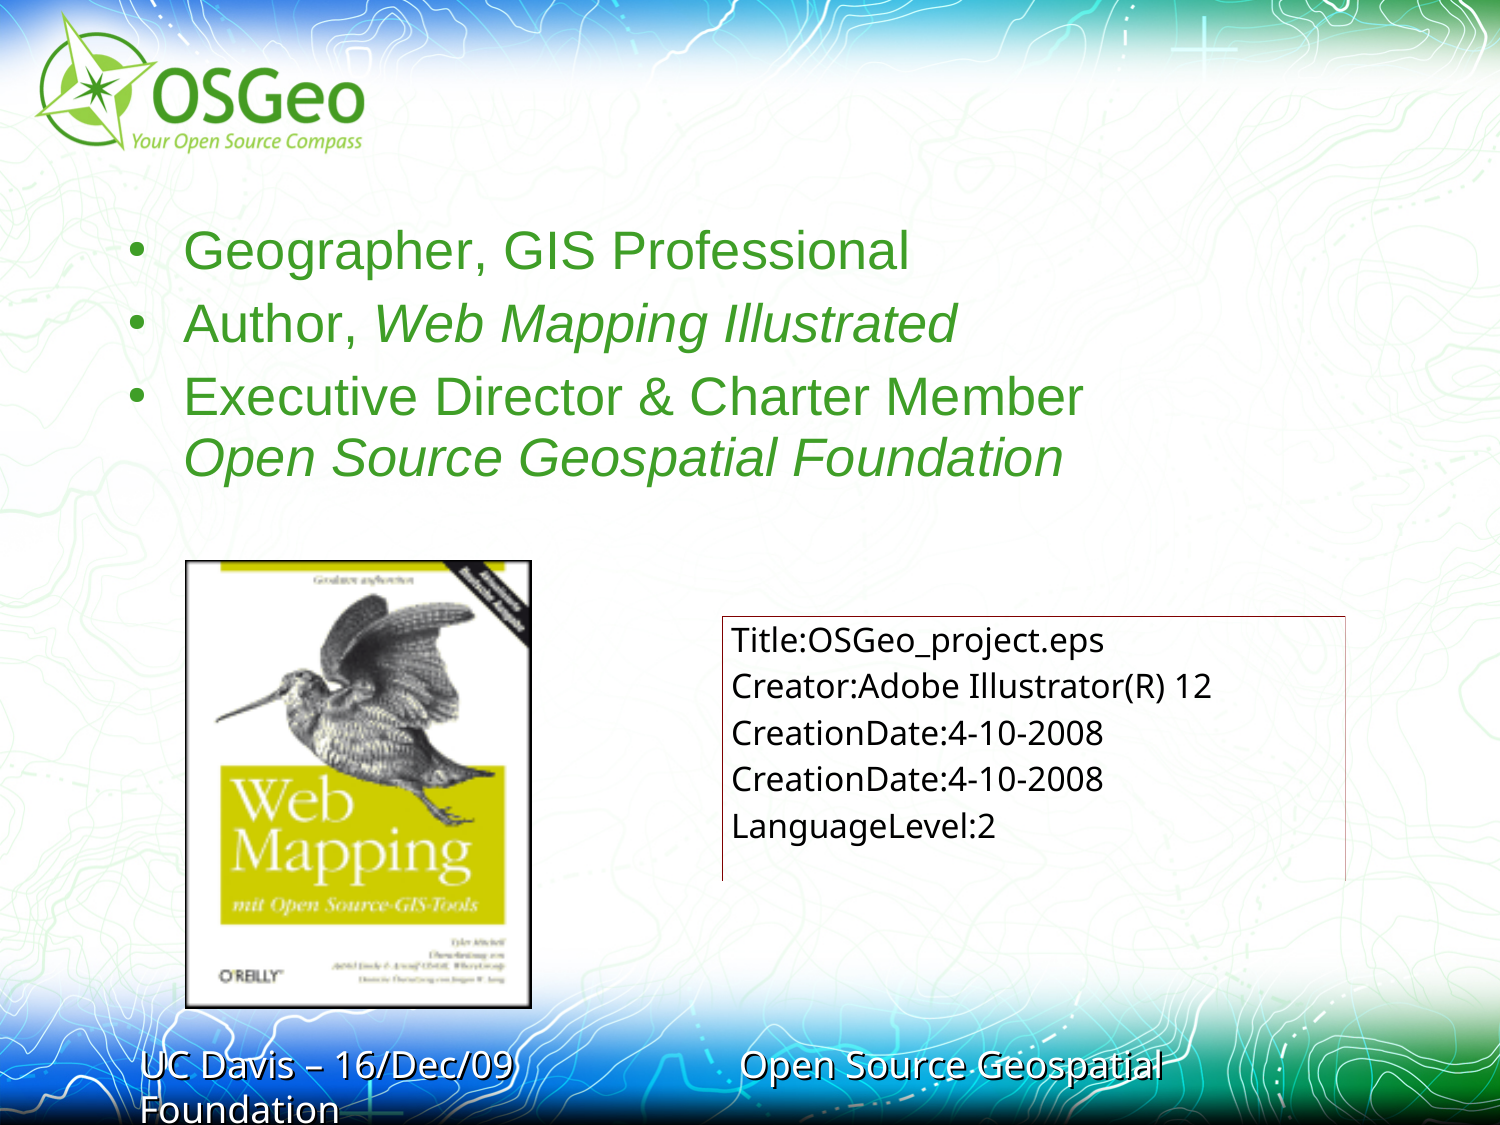

#
Geographer, GIS Professional
Author, Web Mapping Illustrated
Executive Director & Charter Member
Open Source Geospatial Foundation